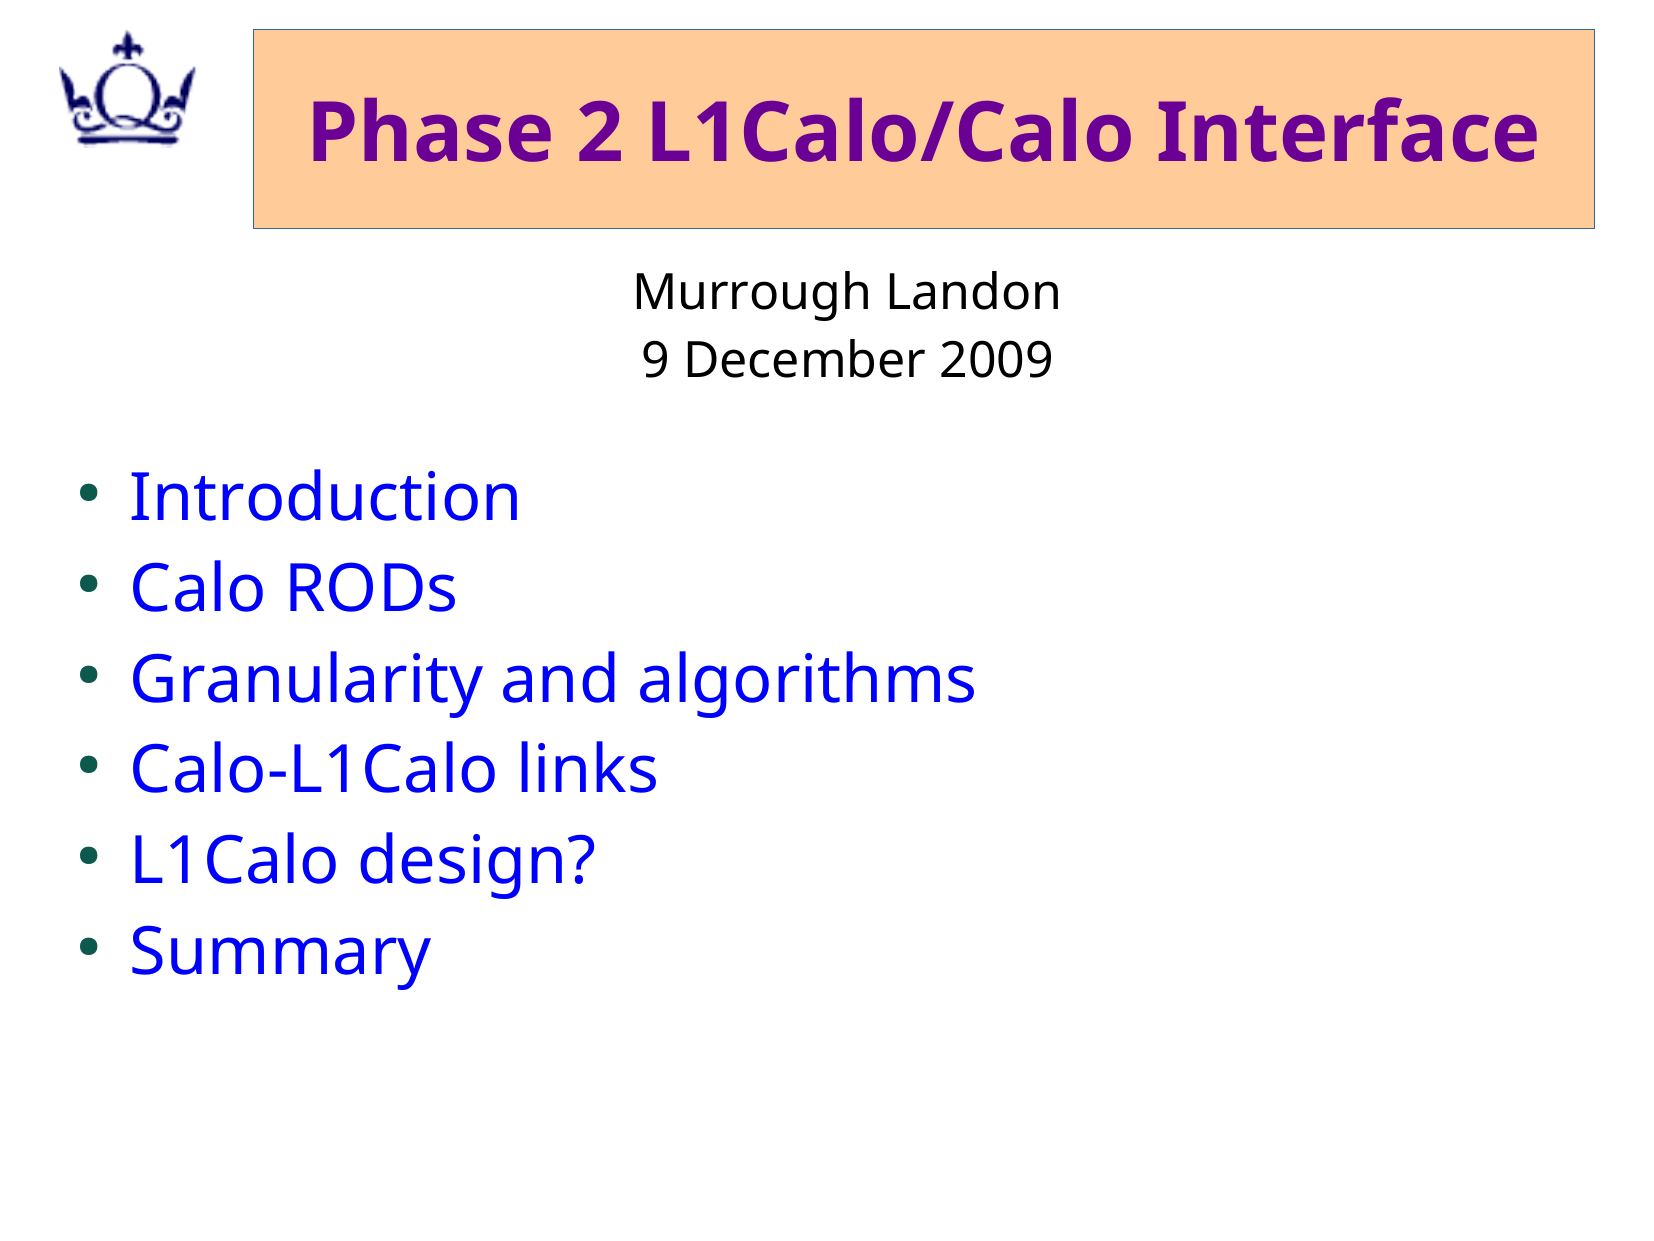

# Phase 2 L1Calo/Calo Interface
Murrough Landon
9 December 2009
Introduction
Calo RODs
Granularity and algorithms
Calo-L1Calo links
L1Calo design?
Summary